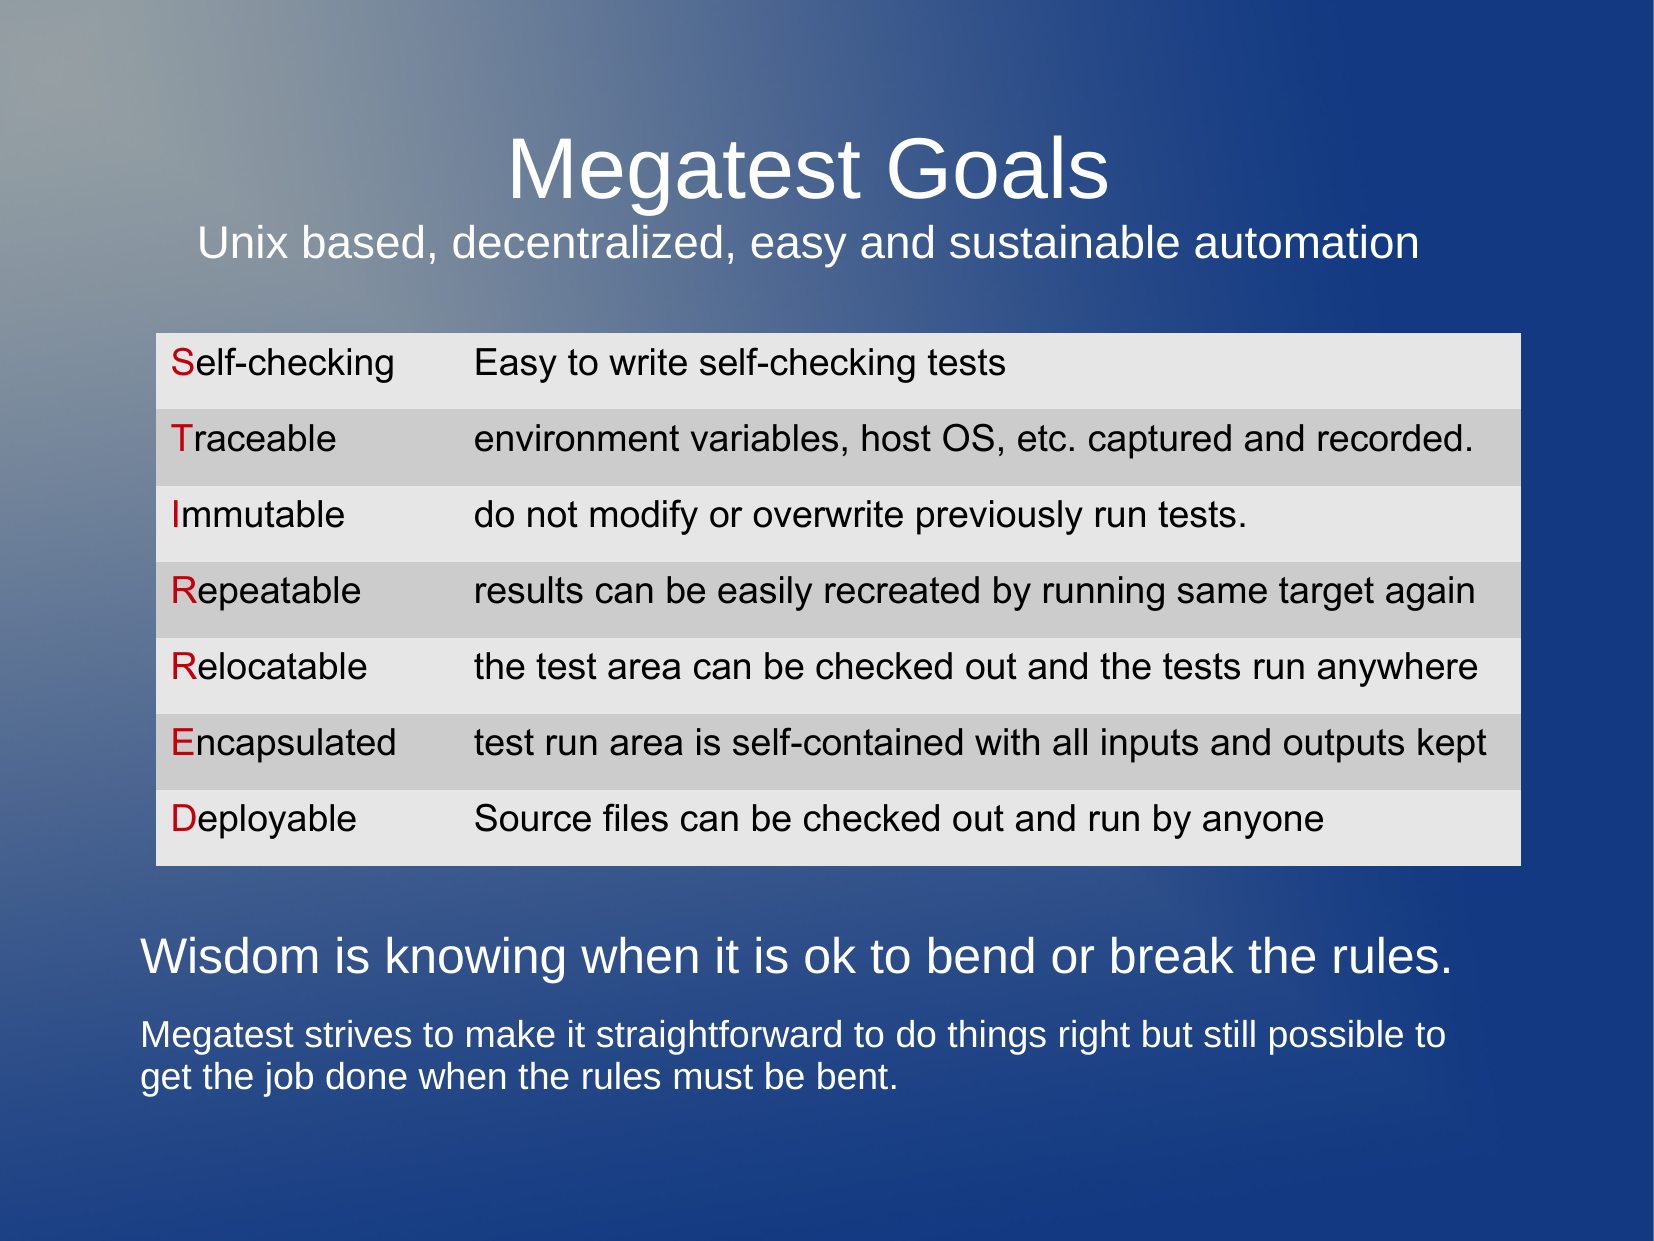

# Megatest Goals Unix based, decentralized, easy and sustainable automation
| Self-checking | Easy to write self-checking tests |
| --- | --- |
| Traceable | environment variables, host OS, etc. captured and recorded. |
| Immutable | do not modify or overwrite previously run tests. |
| Repeatable | results can be easily recreated by running same target again |
| Relocatable | the test area can be checked out and the tests run anywhere |
| Encapsulated | test run area is self-contained with all inputs and outputs kept |
| Deployable | Source files can be checked out and run by anyone |
Wisdom is knowing when it is ok to bend or break the rules.
Megatest strives to make it straightforward to do things right but still possible to get the job done when the rules must be bent.